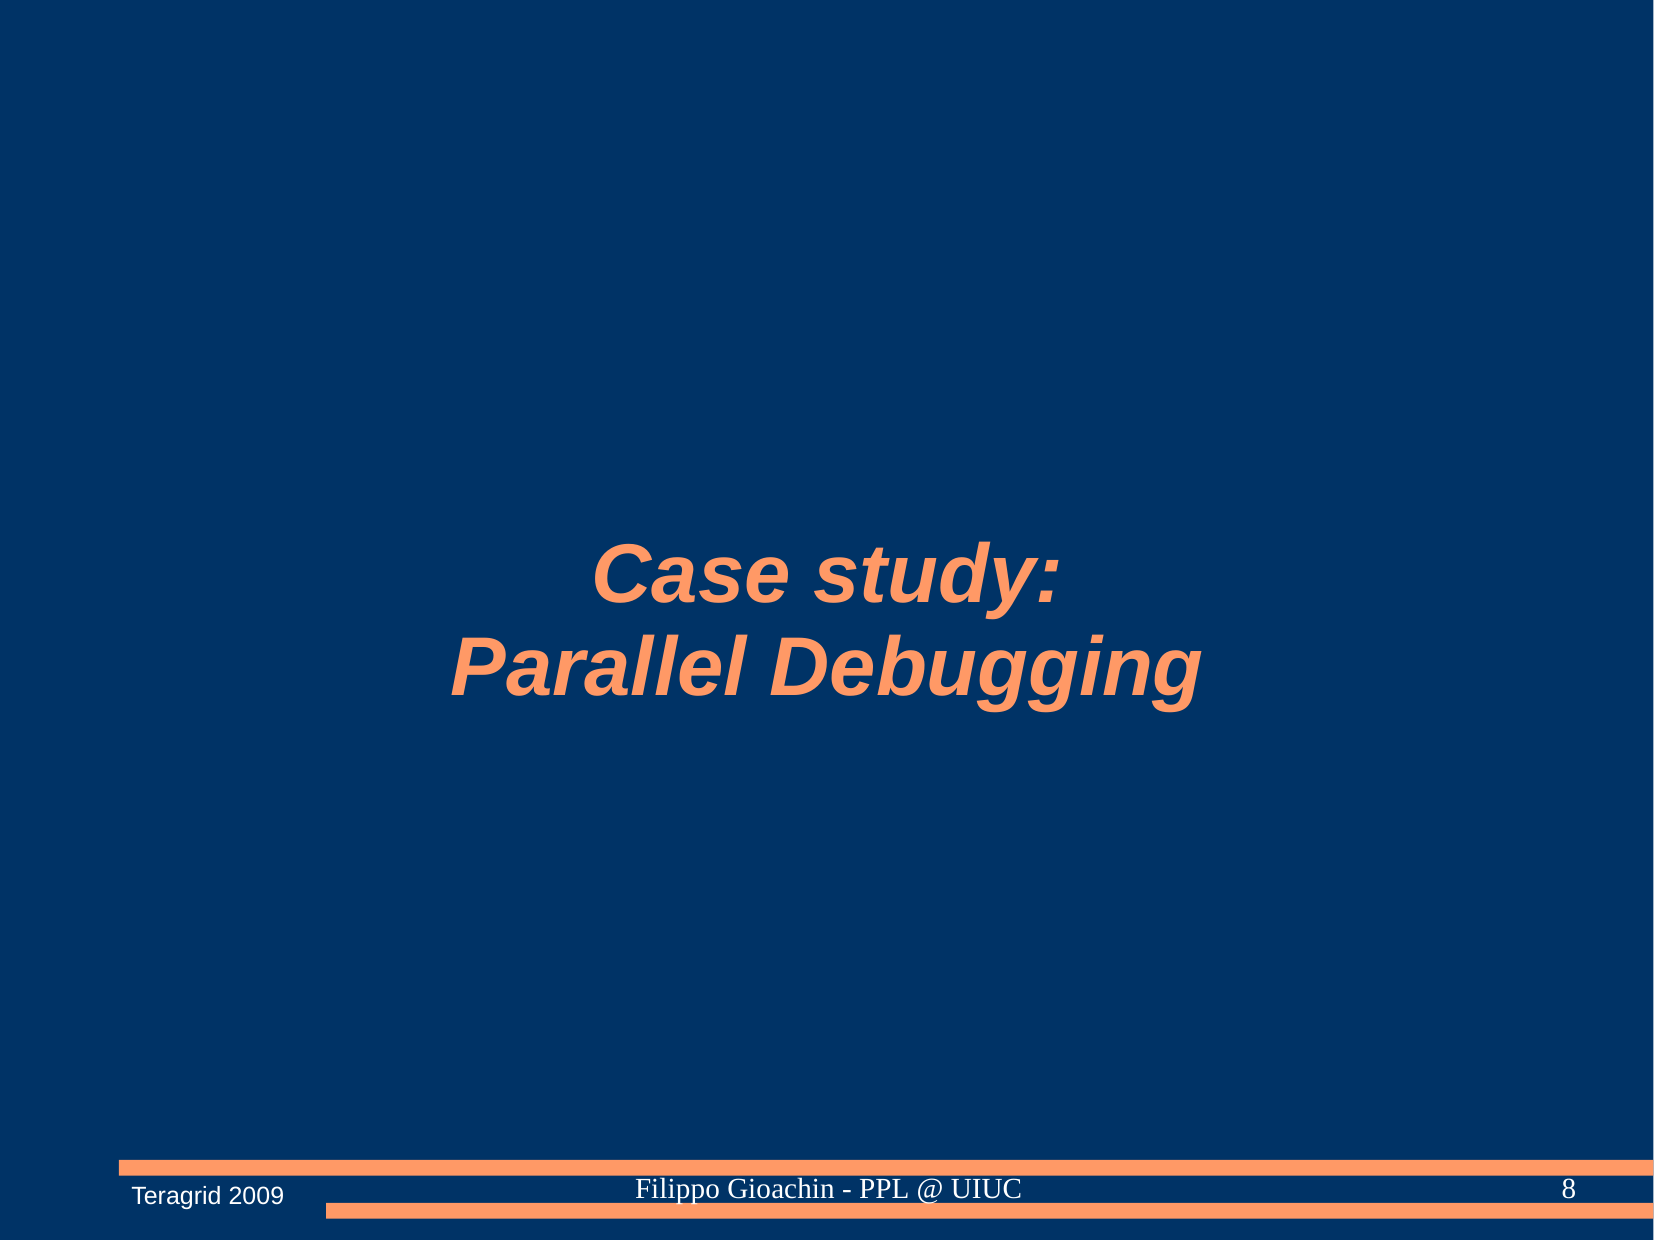

# Case study: Parallel Debugging
8
Filippo Gioachin - PPL @ UIUC